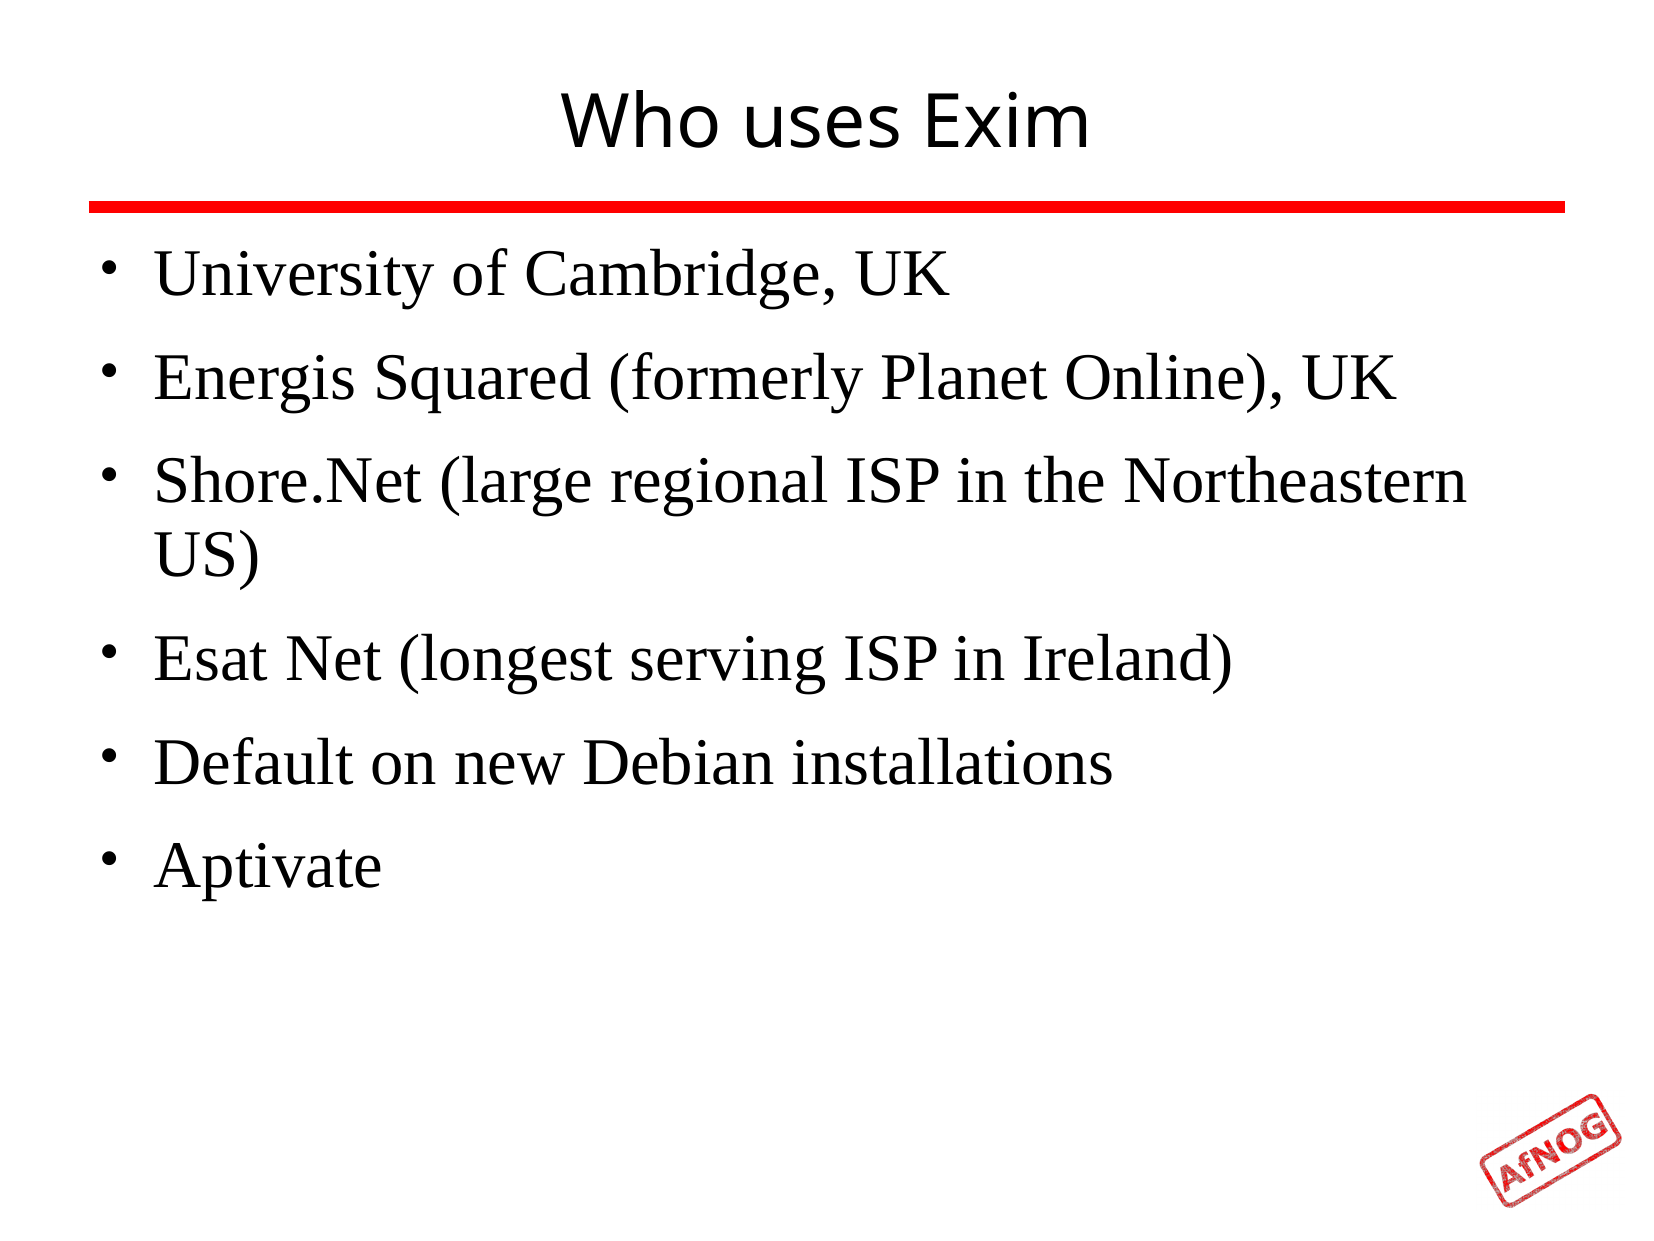

# Who uses Exim
University of Cambridge, UK
Energis Squared (formerly Planet Online), UK
Shore.Net (large regional ISP in the Northeastern US)
Esat Net (longest serving ISP in Ireland)
Default on new Debian installations
Aptivate